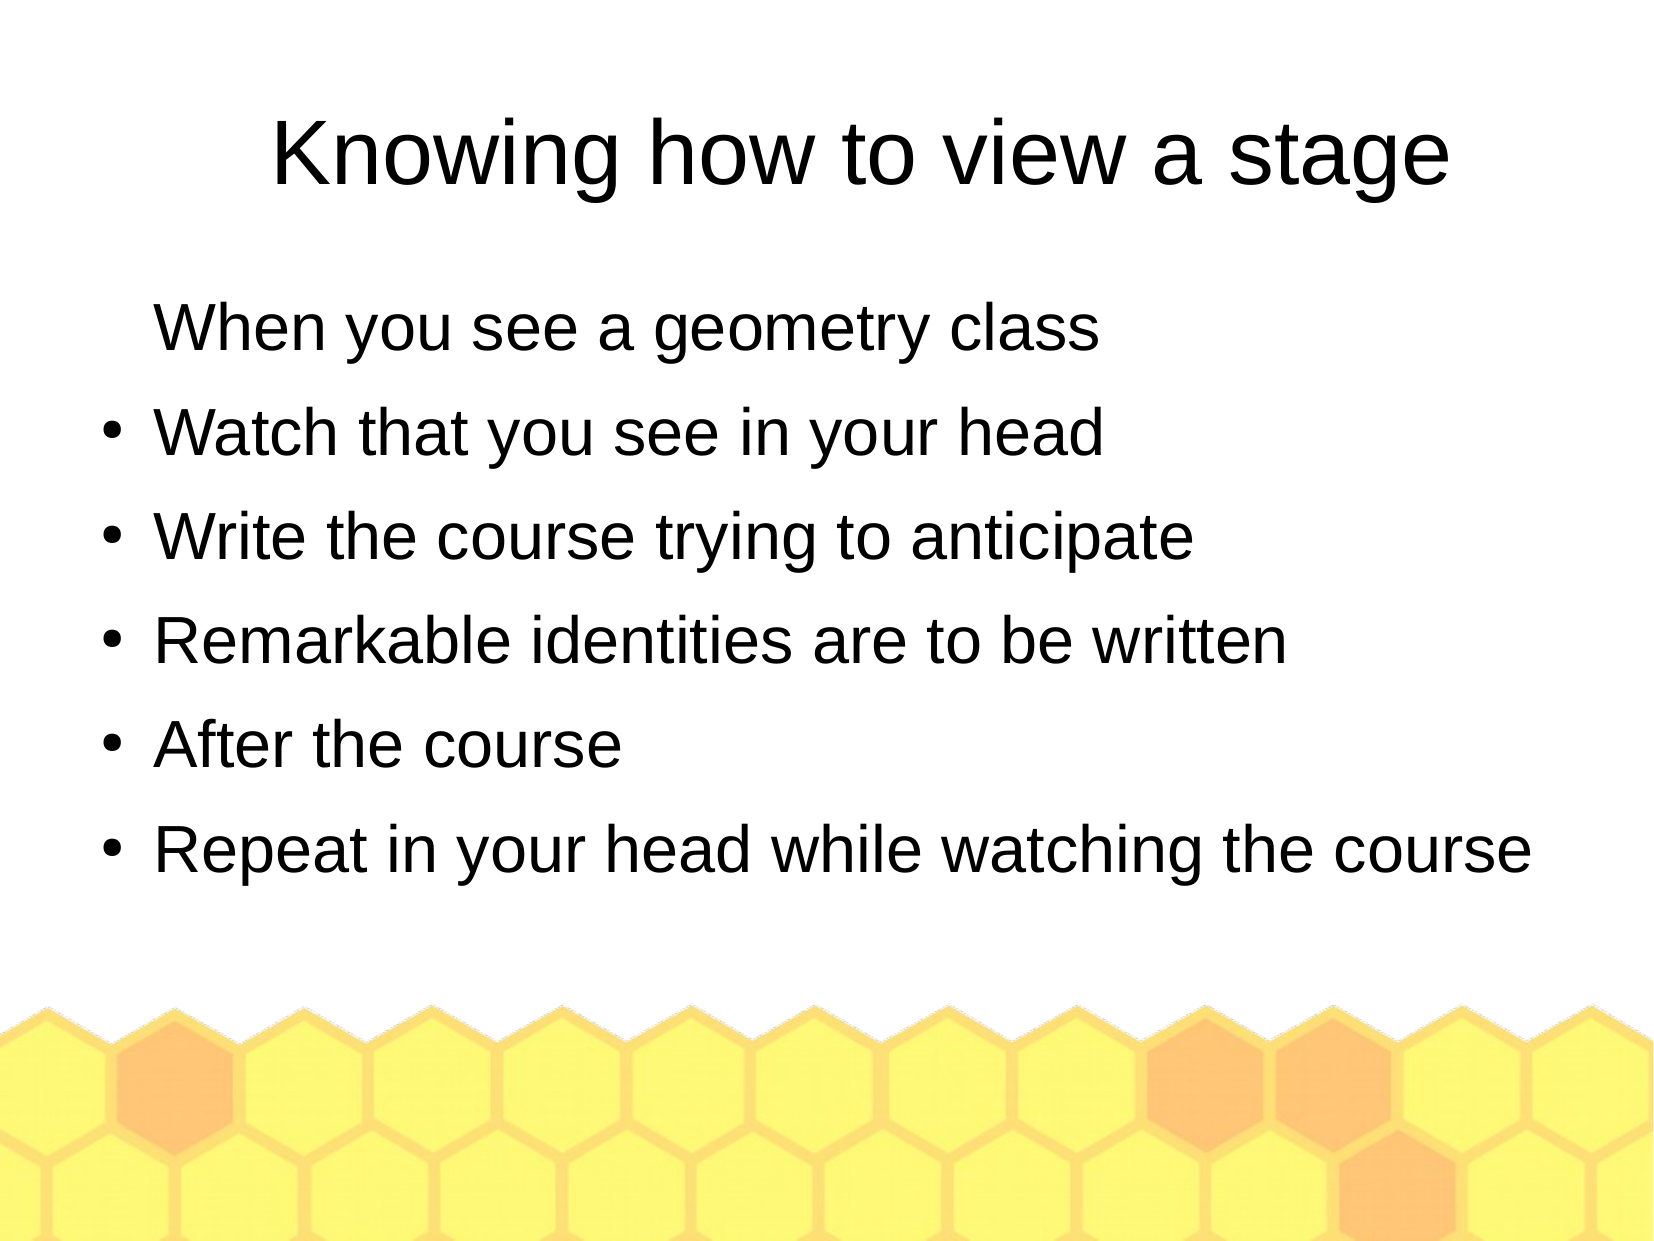

# Knowing how to view a stage
When you see a geometry class
Watch that you see in your head
Write the course trying to anticipate
Remarkable identities are to be written
After the course
Repeat in your head while watching the course